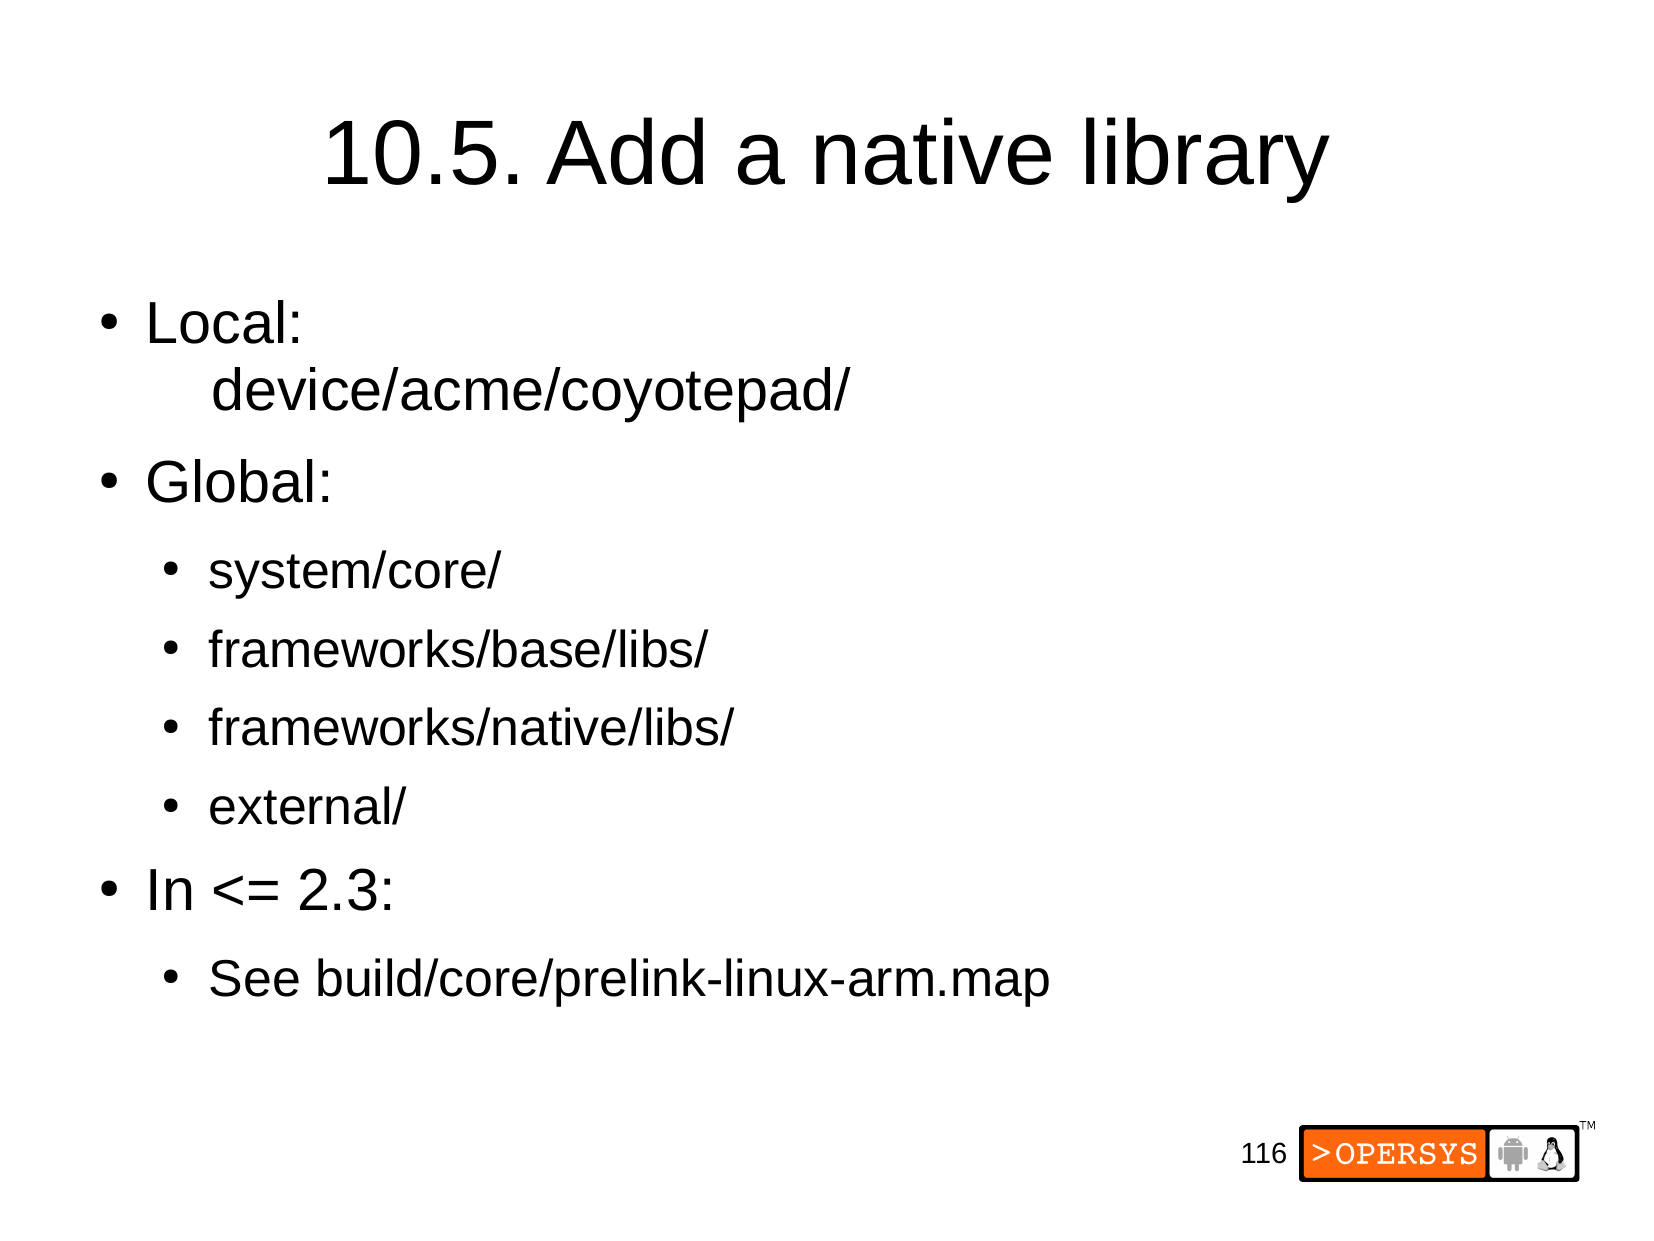

10.5. Add a native library
# Local: device/acme/coyotepad/
Global:
system/core/
frameworks/base/libs/
frameworks/native/libs/
external/
In <= 2.3:
See build/core/prelink-linux-arm.map